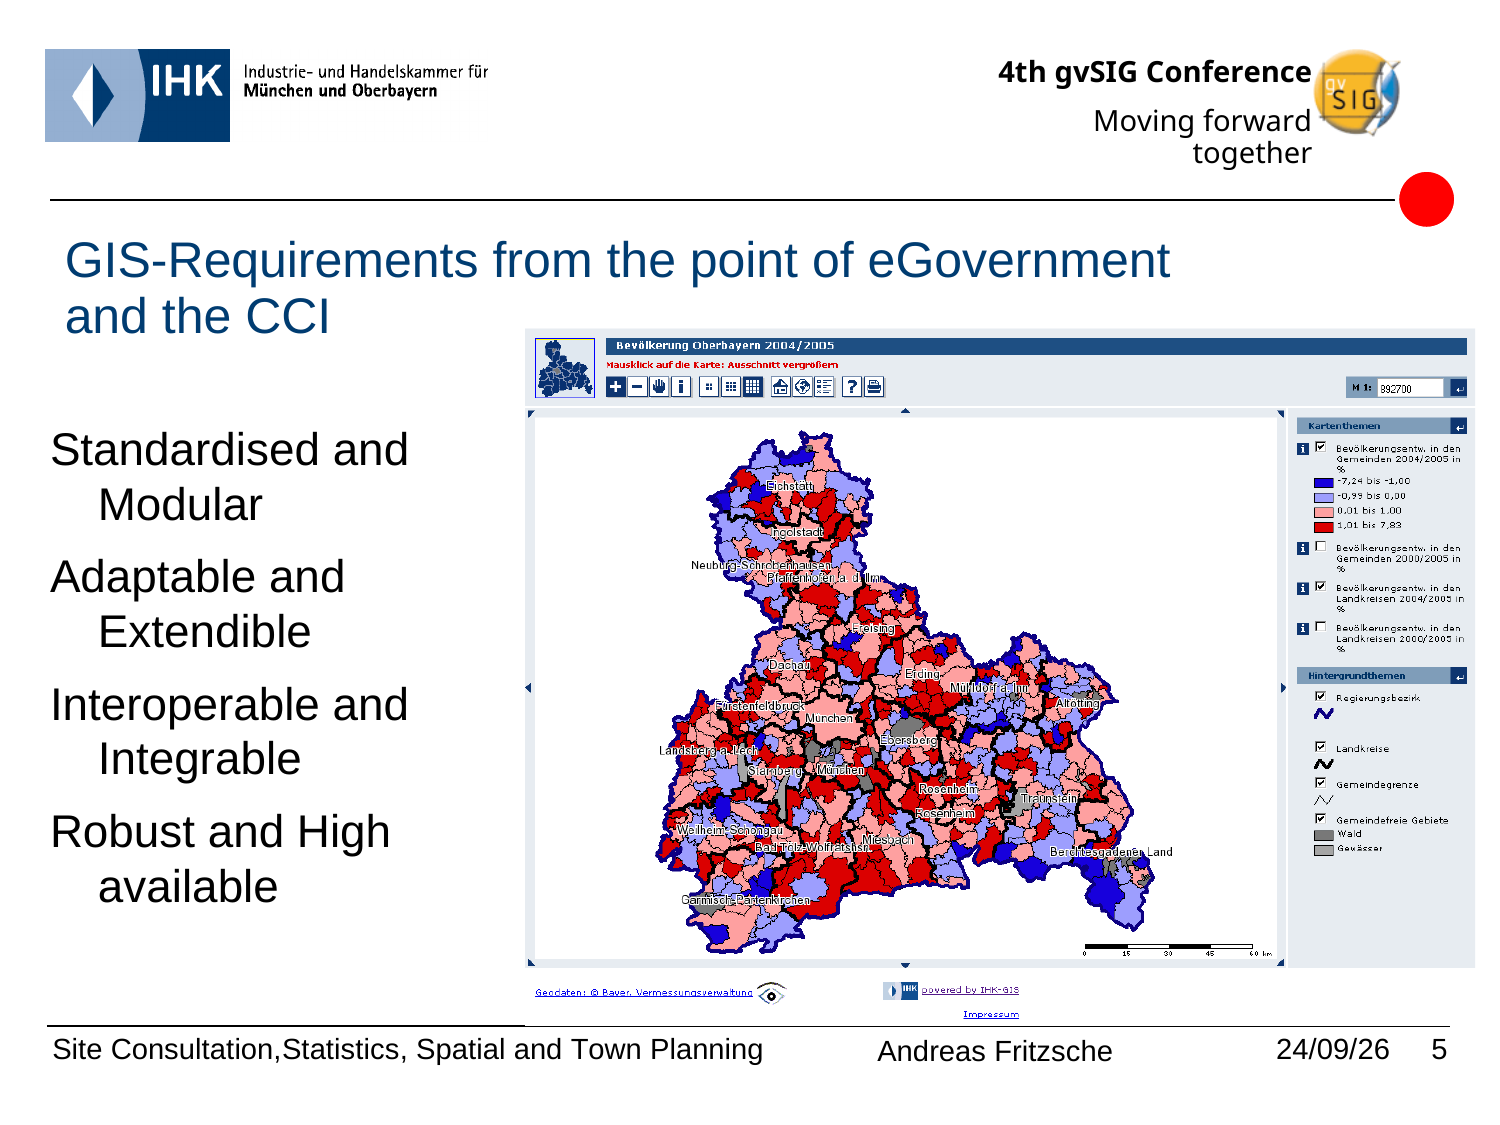

# GIS-Requirements from the point of eGovernment and the CCI
Standardised and Modular
Adaptable and Extendible
Interoperable and Integrable
Robust and High available
5